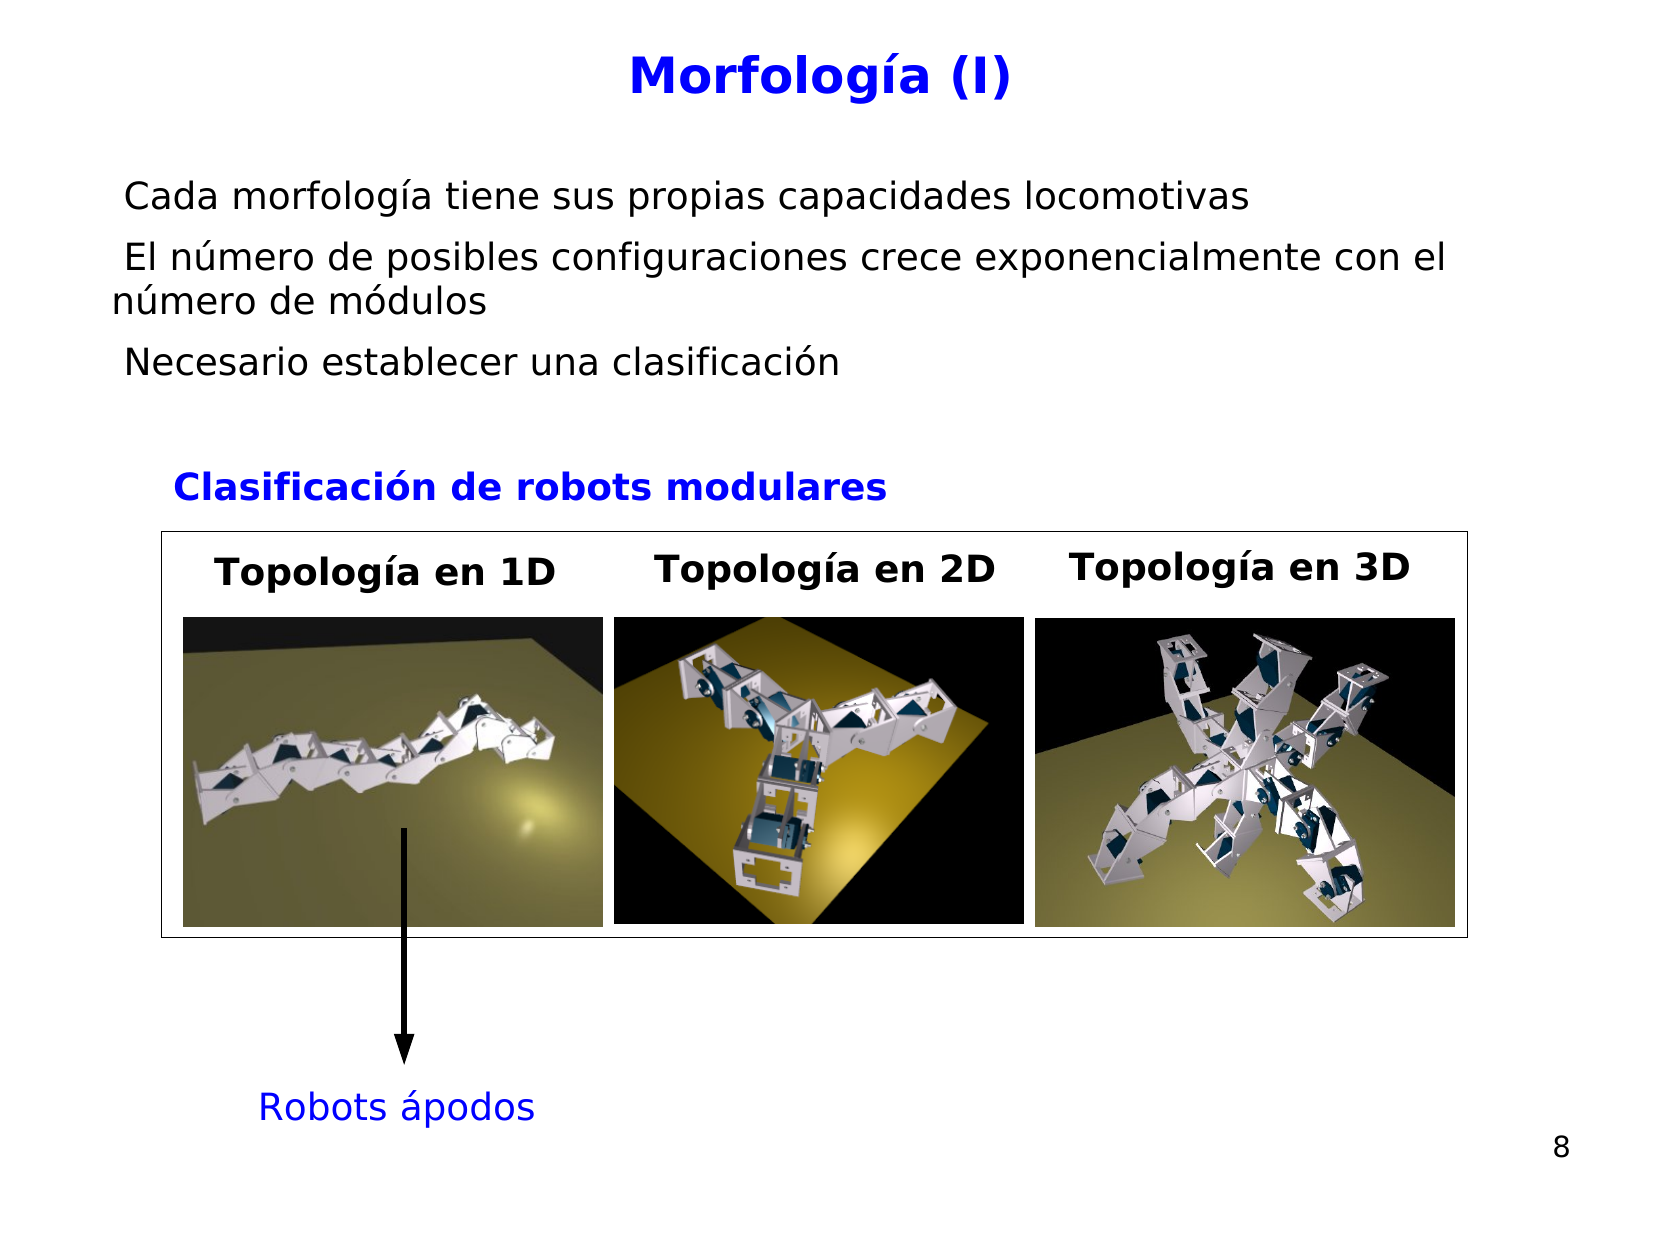

Morfología (I)
 Cada morfología tiene sus propias capacidades locomotivas
 El número de posibles configuraciones crece exponencialmente con el número de módulos
 Necesario establecer una clasificación
Clasificación de robots modulares
Topología en 3D
Topología en 2D
Topología en 1D
Robots ápodos
8